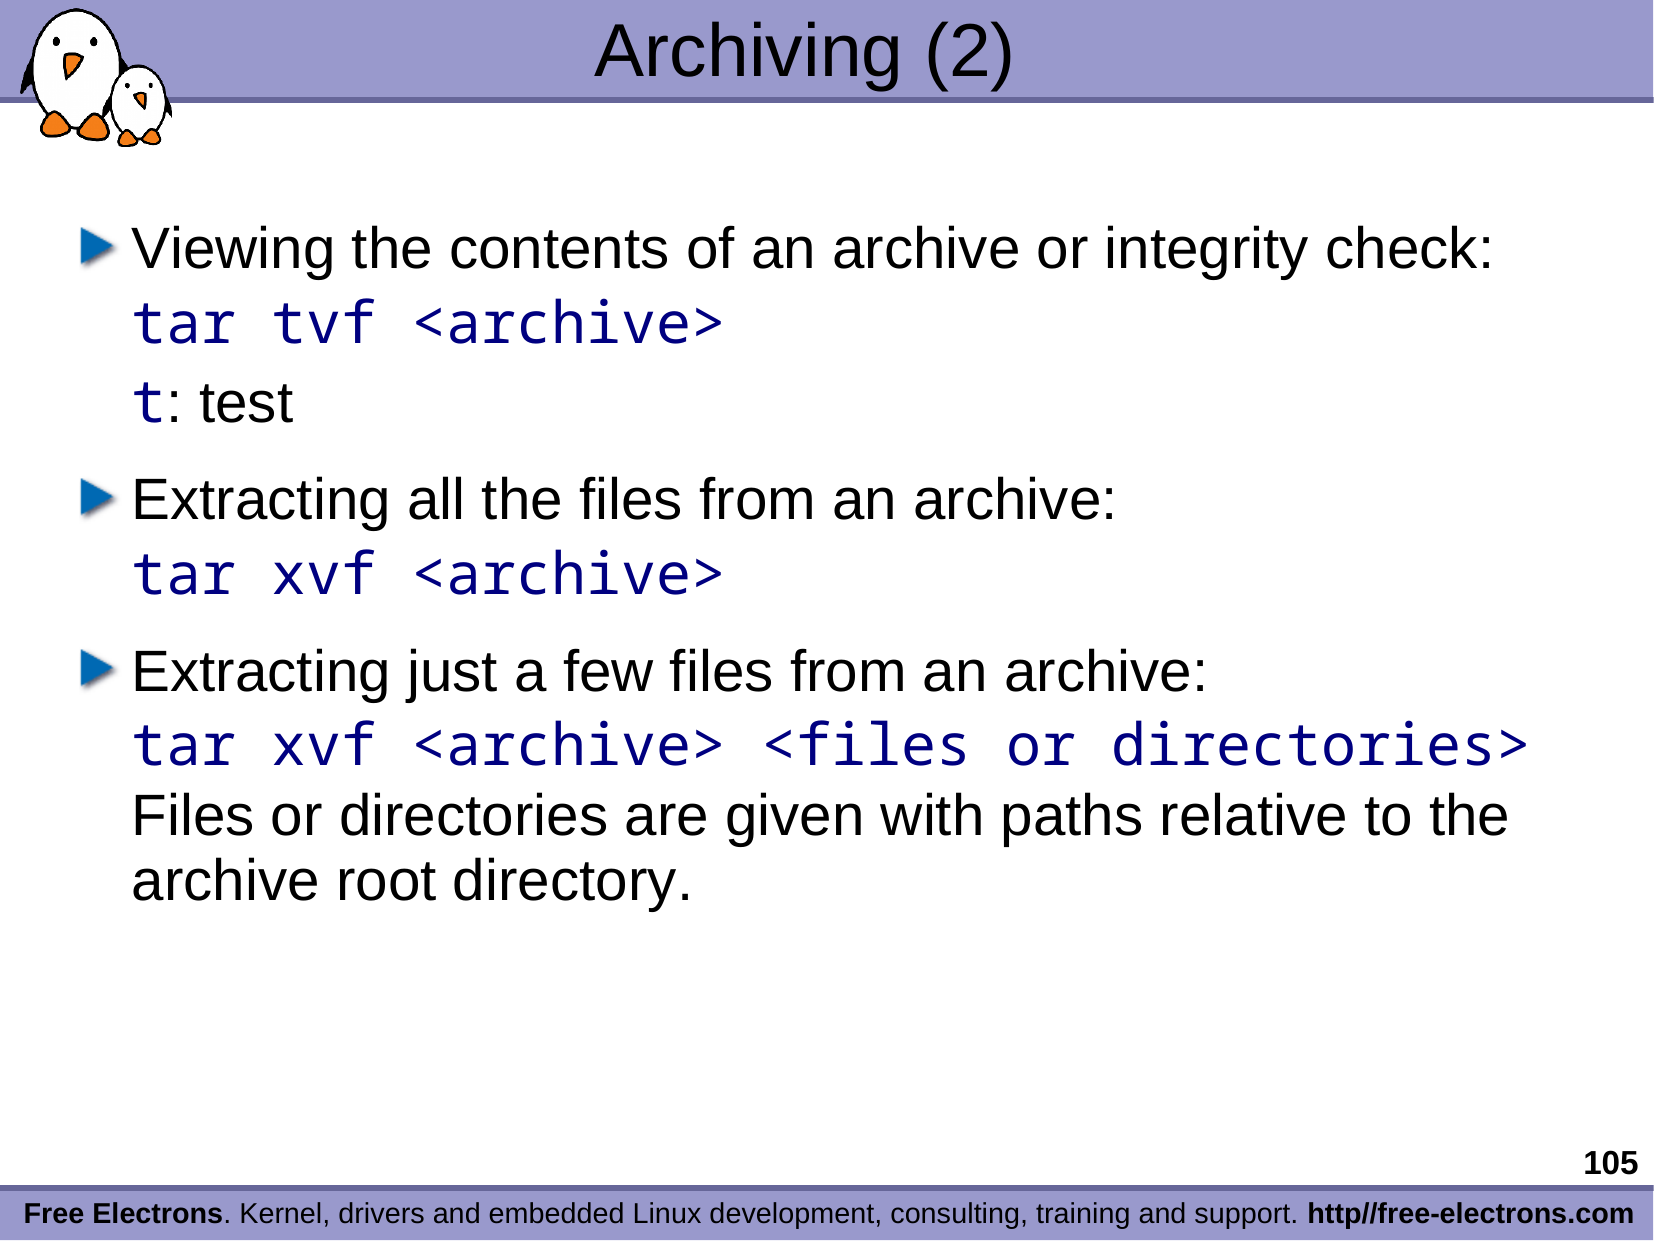

# Archiving (2)
Viewing the contents of an archive or integrity check:
tar tvf <archive>
t: test
Extracting all the files from an archive:
tar xvf <archive>
Extracting just a few files from an archive:
tar xvf <archive> <files or directories>
Files or directories are given with paths relative to the archive root directory.